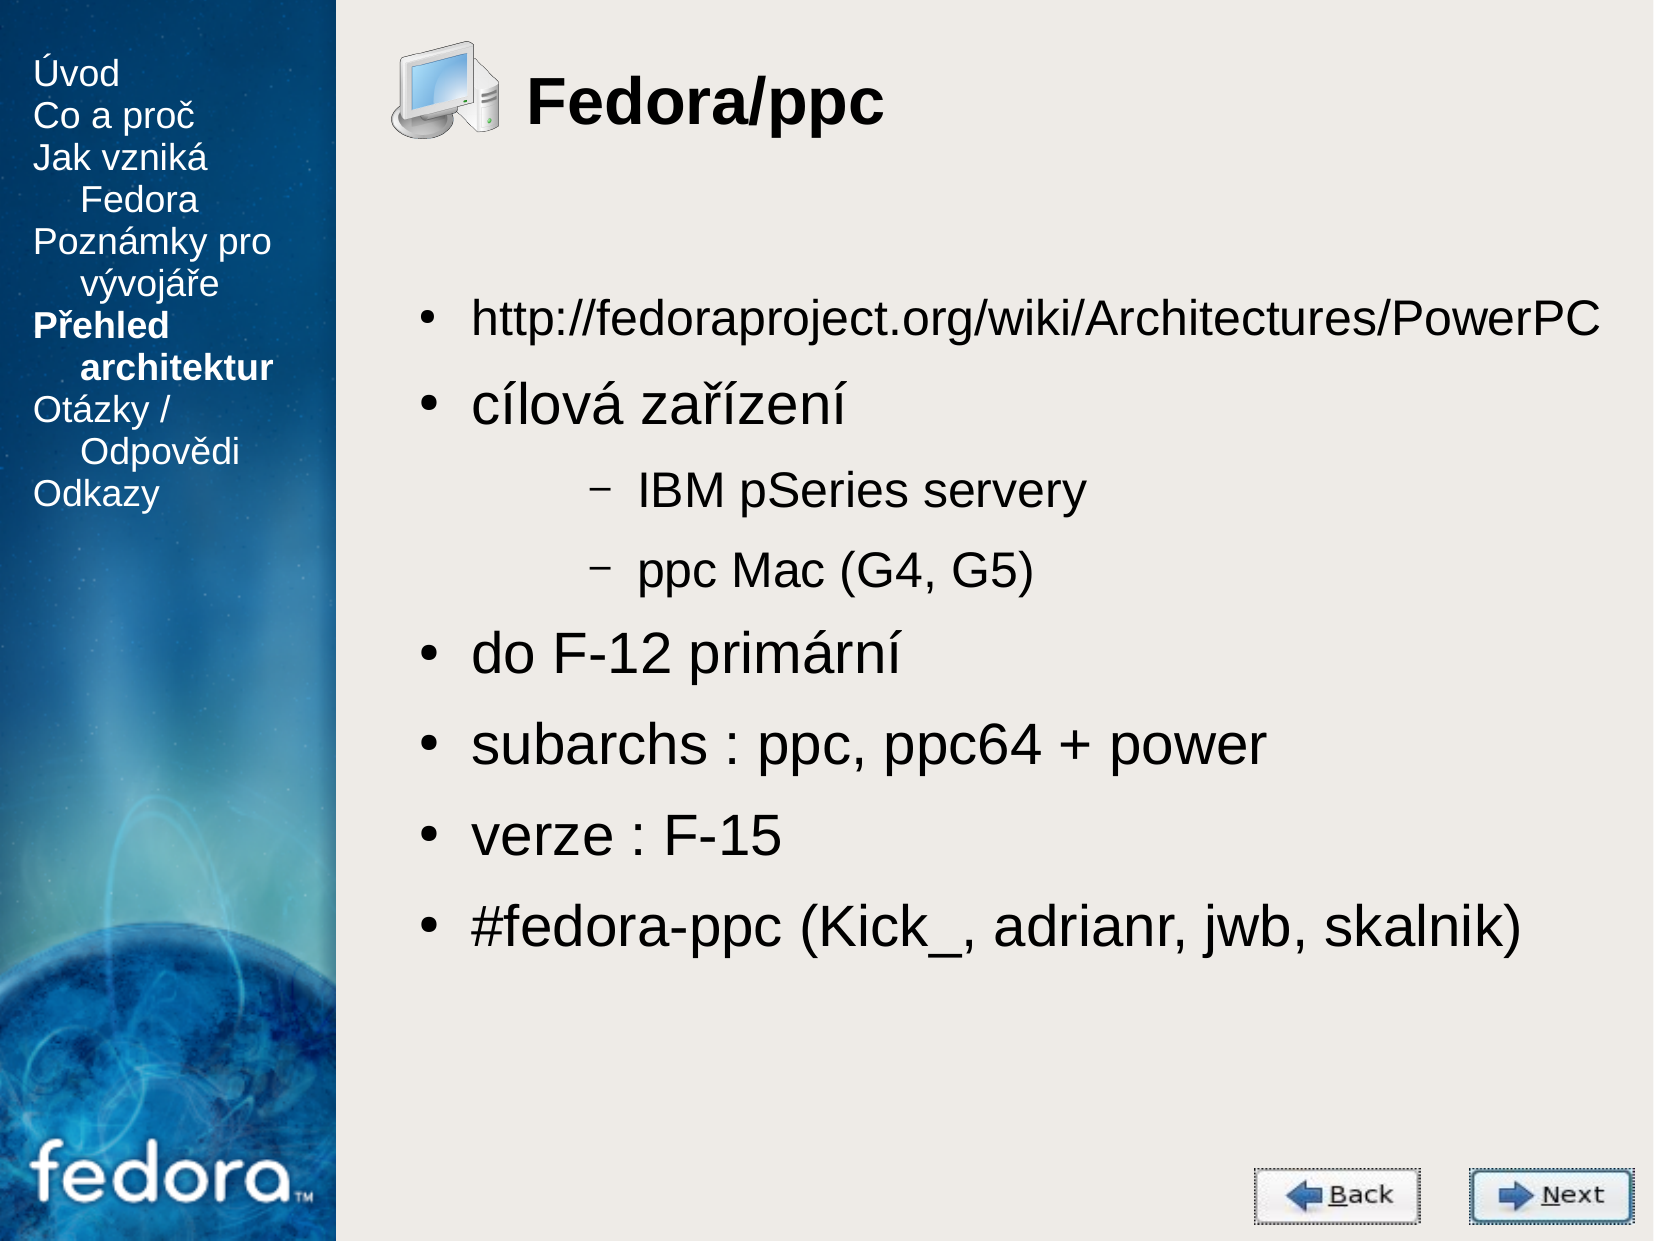

Úvod
Co a proč
Jak vzniká Fedora
Poznámky pro vývojáře
Přehled architektur
Otázky / Odpovědi
Odkazy
# Agenda
Fedora/ppc
http://fedoraproject.org/wiki/Architectures/PowerPC
cílová zařízení
IBM pSeries servery
ppc Mac (G4, G5)
do F-12 primární
subarchs : ppc, ppc64 + power
verze : F-15
#fedora-ppc (Kick_, adrianr, jwb, skalnik)